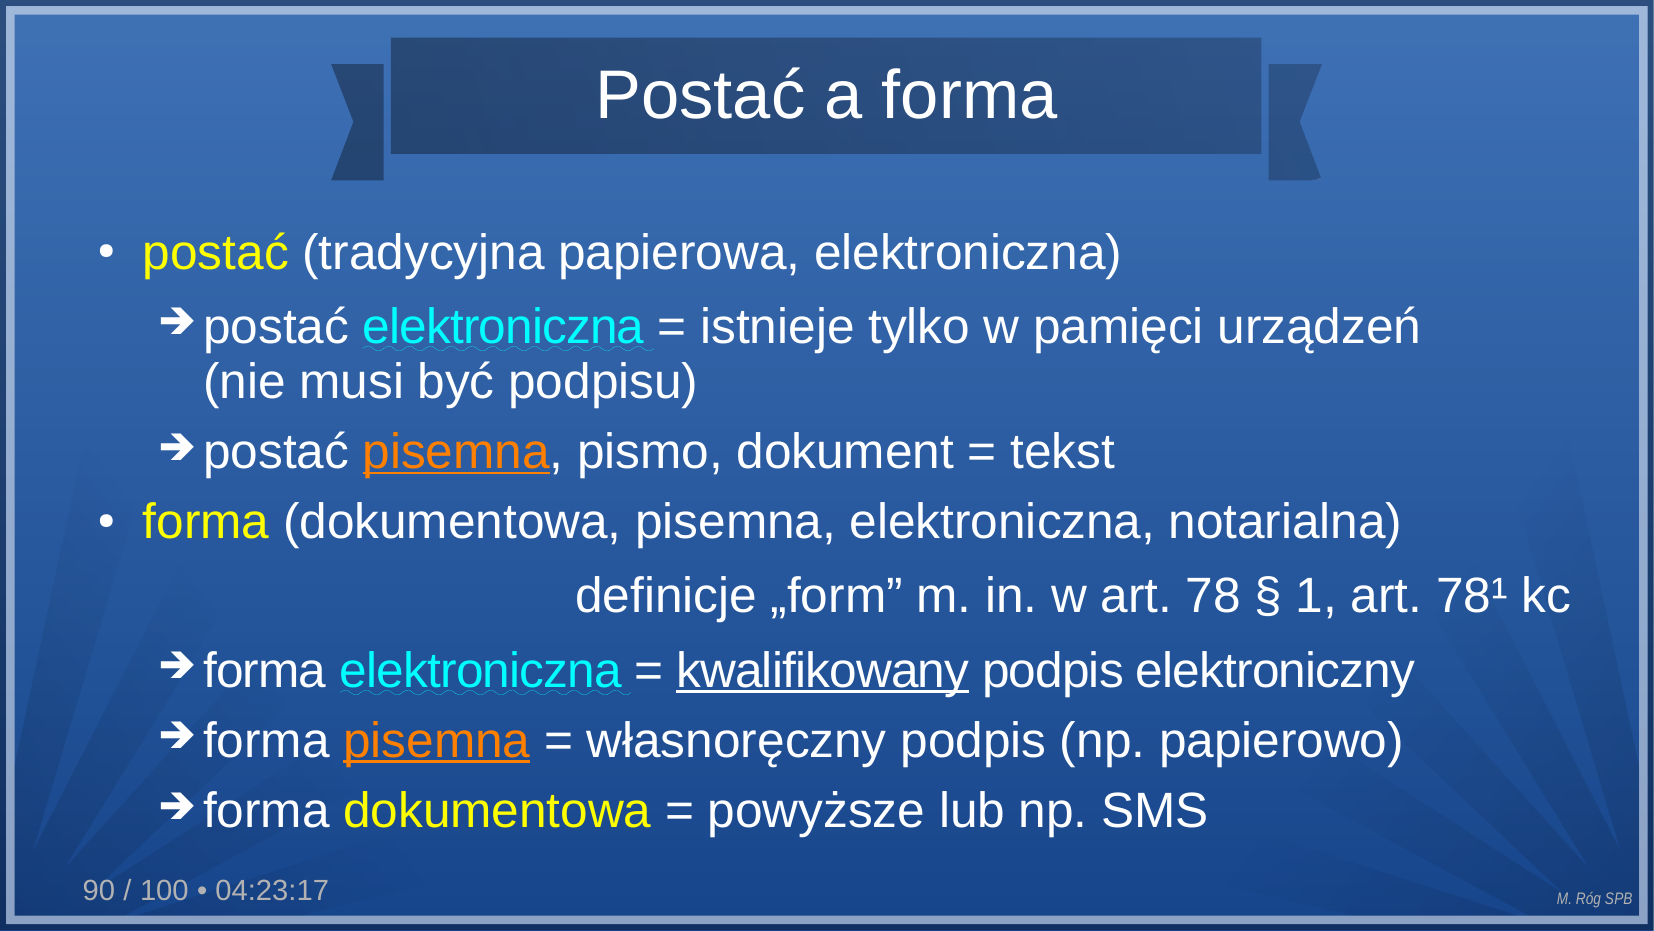

# Postać a forma
postać (tradycyjna papierowa, elektroniczna)
postać elektroniczna = istnieje tylko w pamięci urządzeń (nie musi być podpisu)
postać pisemna, pismo, dokument = tekst
forma (dokumentowa, pisemna, elektroniczna, notarialna)
definicje „form” m. in. w art. 78 § 1, art. 78¹ kc
forma elektroniczna = kwalifikowany podpis elektroniczny
forma pisemna = własnoręczny podpis (np. papierowo)
forma dokumentowa = powyższe lub np. SMS